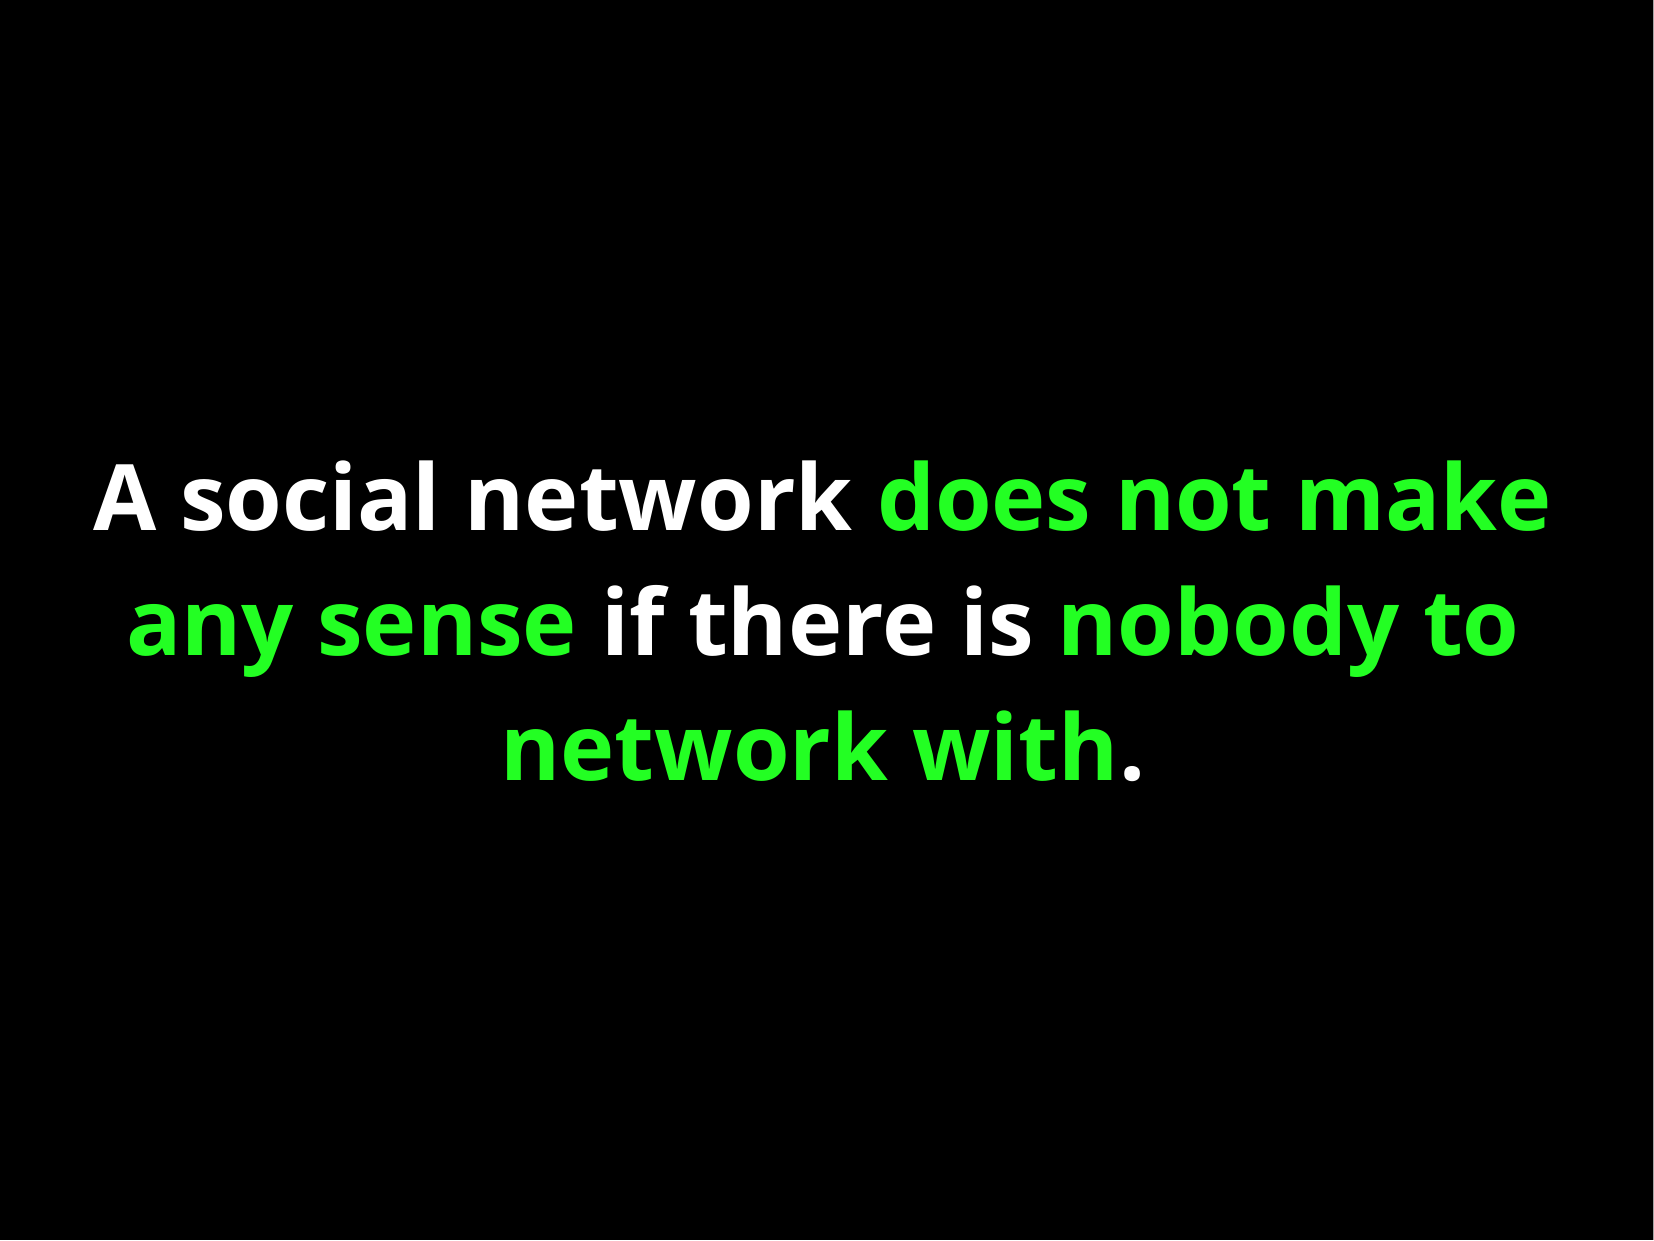

# A social network does not make any sense if there is nobody to network with.